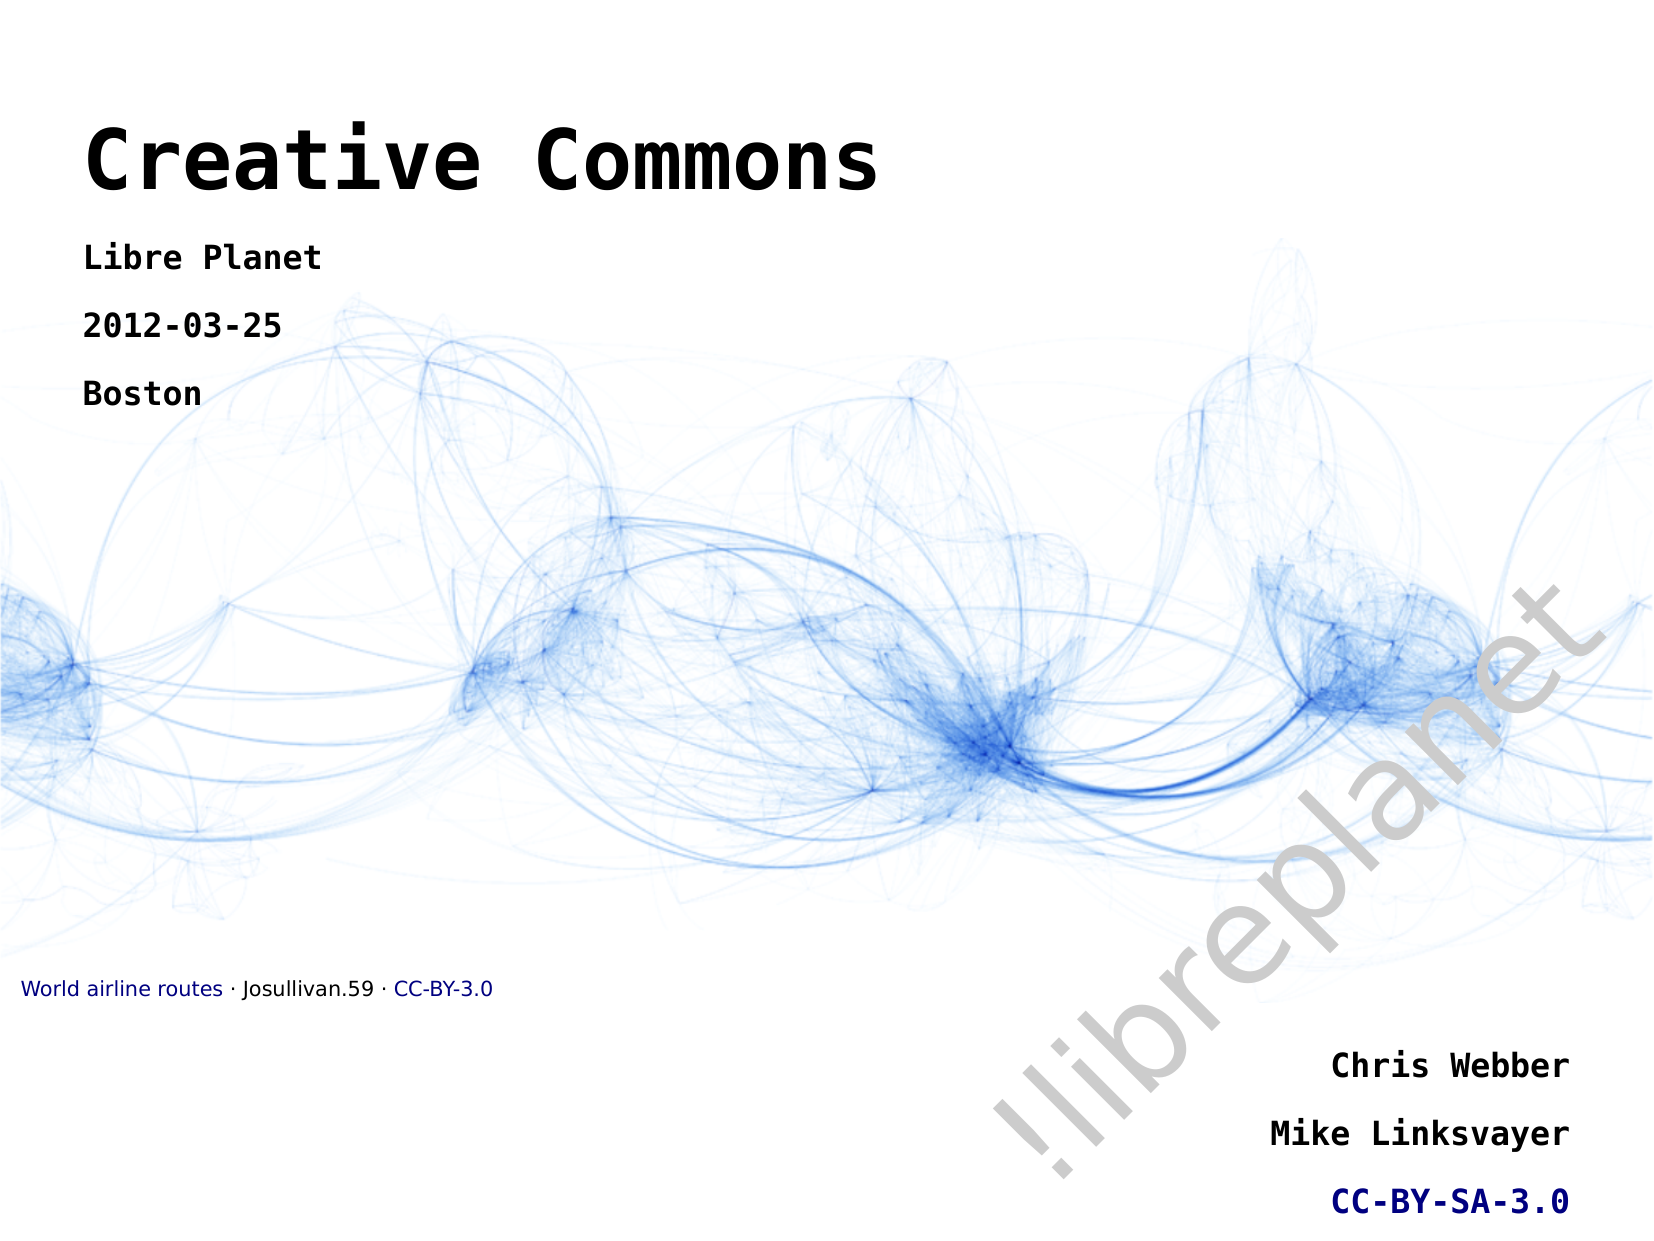

# Creative Commons
Libre Planet
2012-03-25
Boston
Chris Webber
Mike Linksvayer
CC-BY-SA-3.0
!libreplanet
World airline routes · Josullivan.59 · CC-BY-3.0